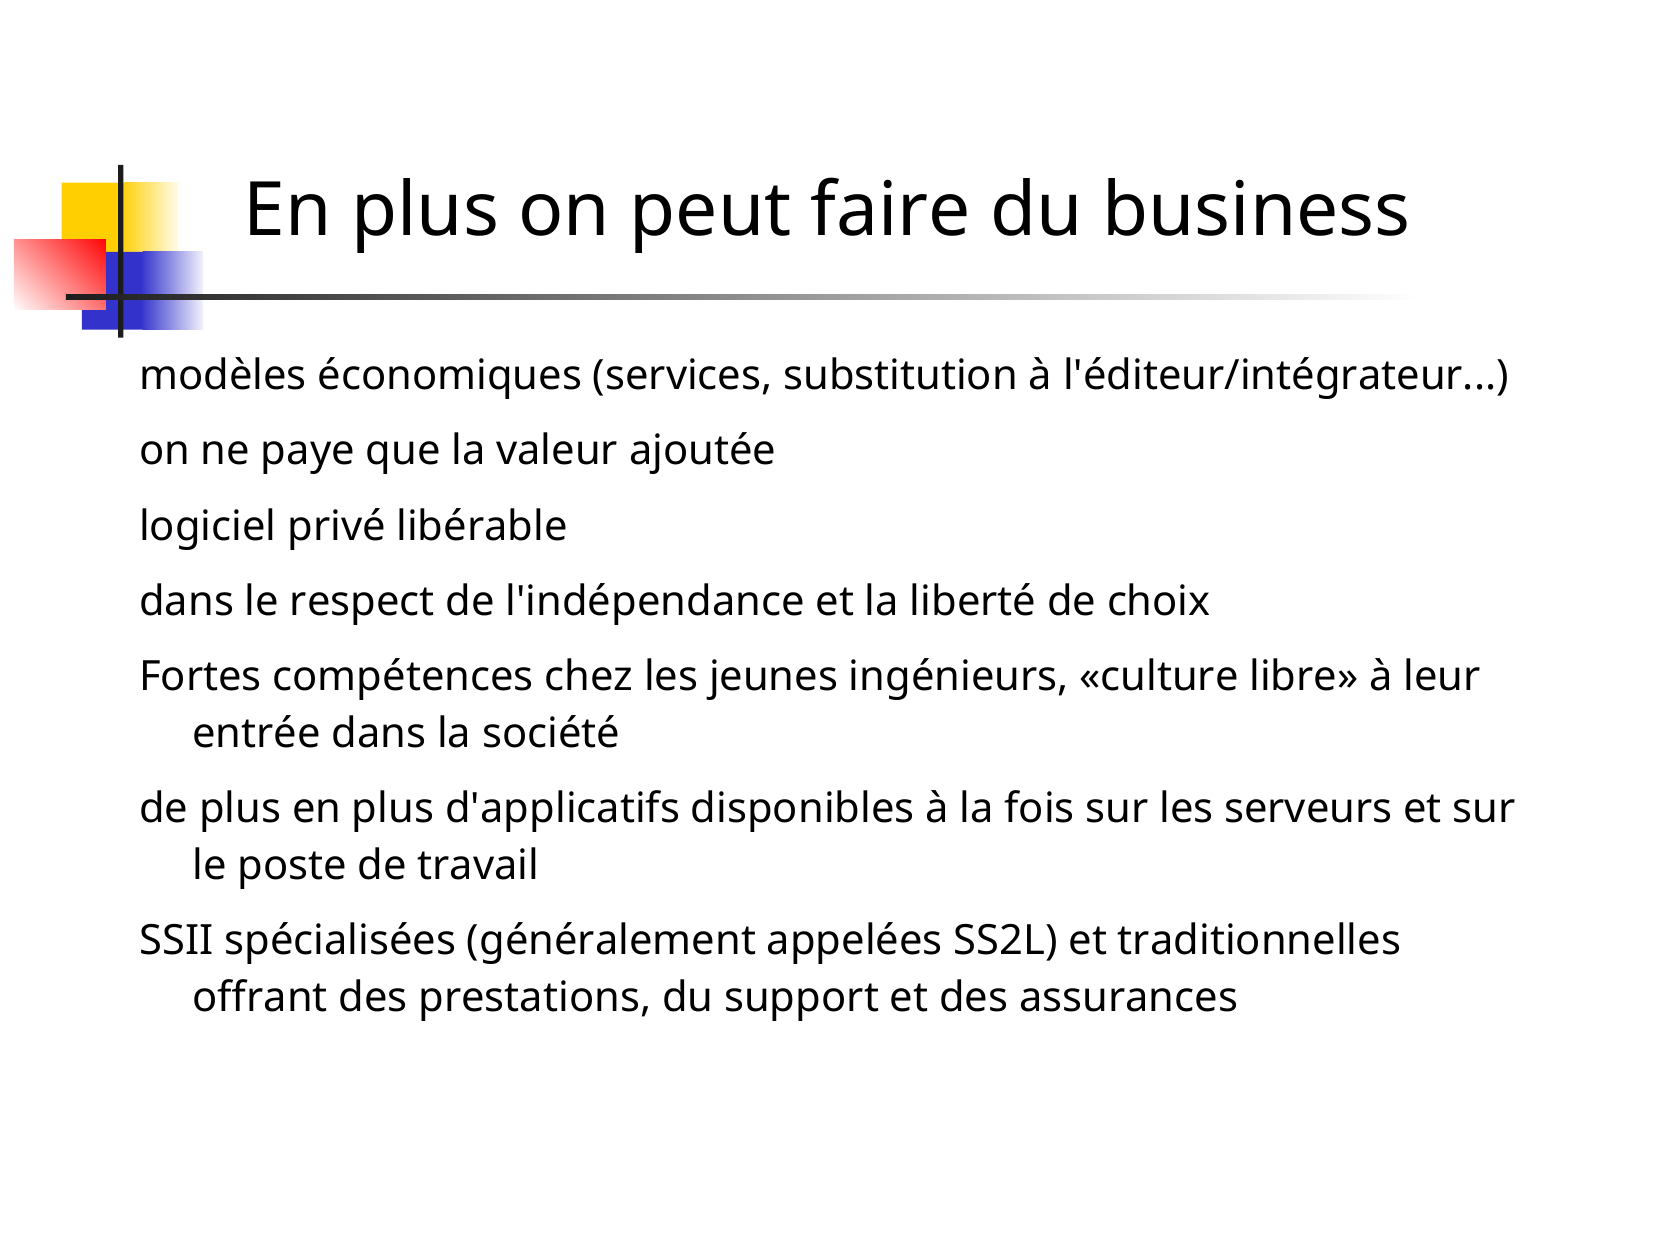

# En plus on peut faire du business
modèles économiques (services, substitution à l'éditeur/intégrateur...)
on ne paye que la valeur ajoutée
logiciel privé libérable
dans le respect de l'indépendance et la liberté de choix
Fortes compétences chez les jeunes ingénieurs, «culture libre» à leur entrée dans la société
de plus en plus d'applicatifs disponibles à la fois sur les serveurs et sur le poste de travail
SSII spécialisées (généralement appelées SS2L) et traditionnelles offrant des prestations, du support et des assurances